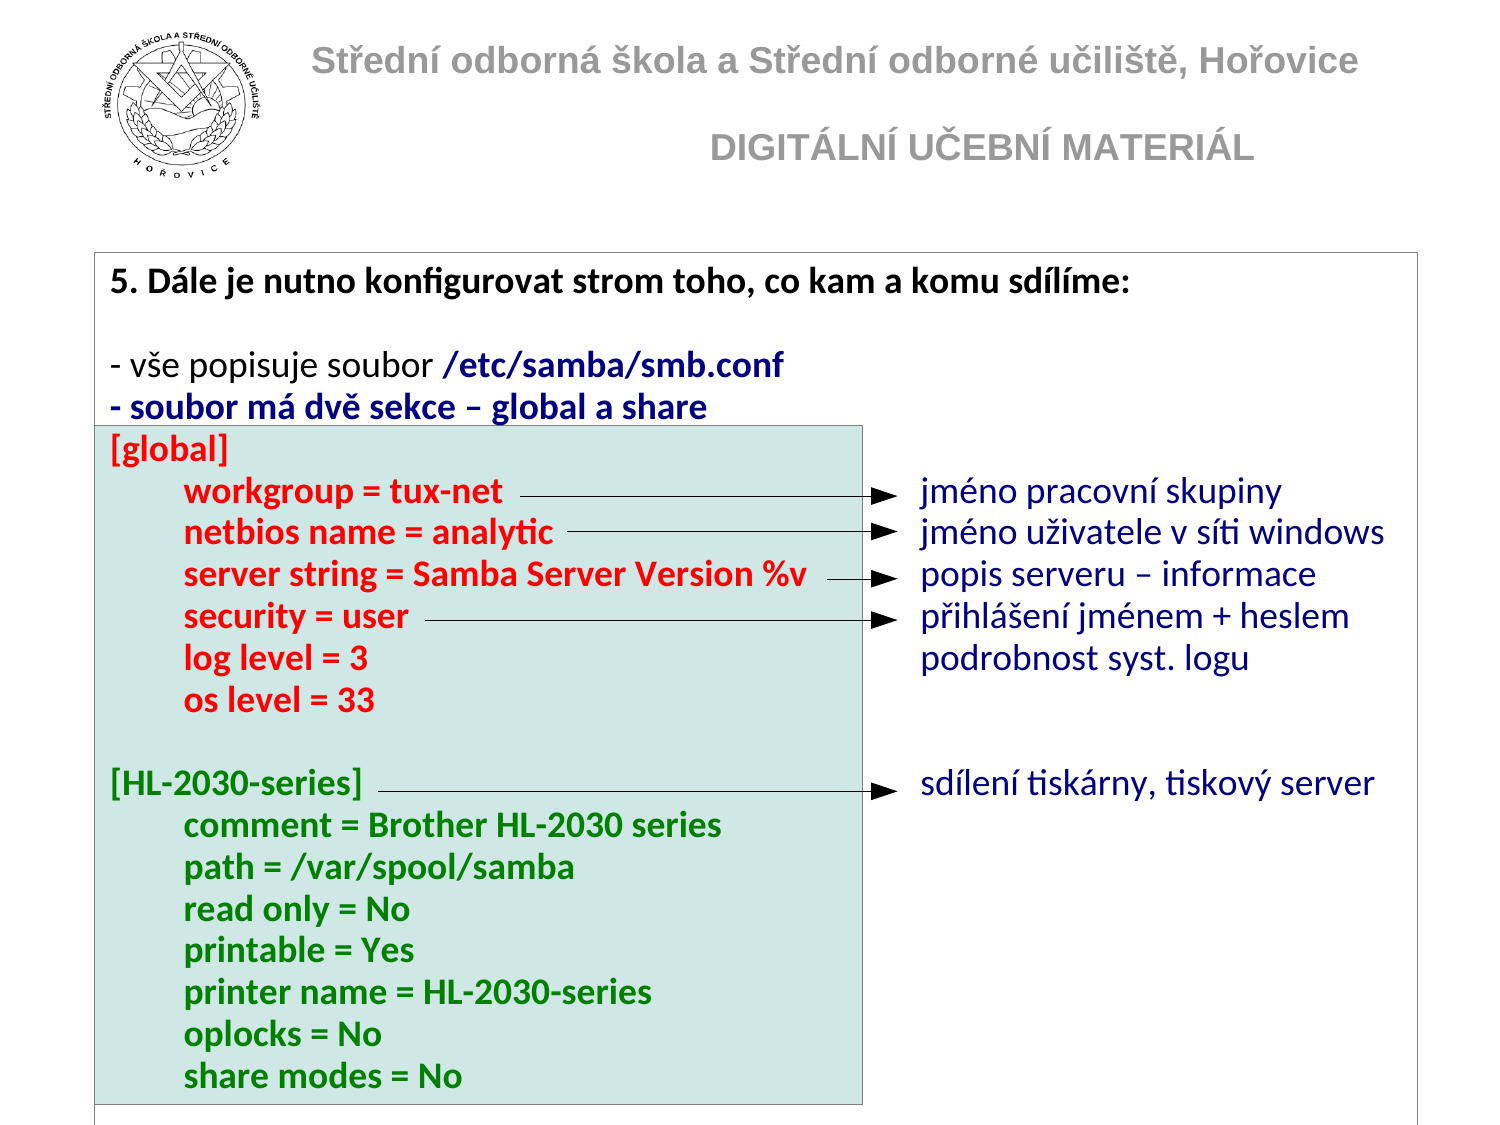

5. Dále je nutno konfigurovat strom toho, co kam a komu sdílíme:
- vše popisuje soubor /etc/samba/smb.conf
- soubor má dvě sekce – global a share
[global]
	workgroup = tux-net						jméno pracovní skupiny
	netbios name = analytic					jméno uživatele v síti windows
	server string = Samba Server Version %v		popis serveru – informace
	security = user							přihlášení jménem + heslem
	log level = 3								podrobnost syst. logu
	os level = 33
[HL-2030-series]								sdílení tiskárny, tiskový server	comment = Brother HL-2030 series
	path = /var/spool/samba
	read only = No
	printable = Yes
	printer name = HL-2030-series
	oplocks = No
	share modes = No